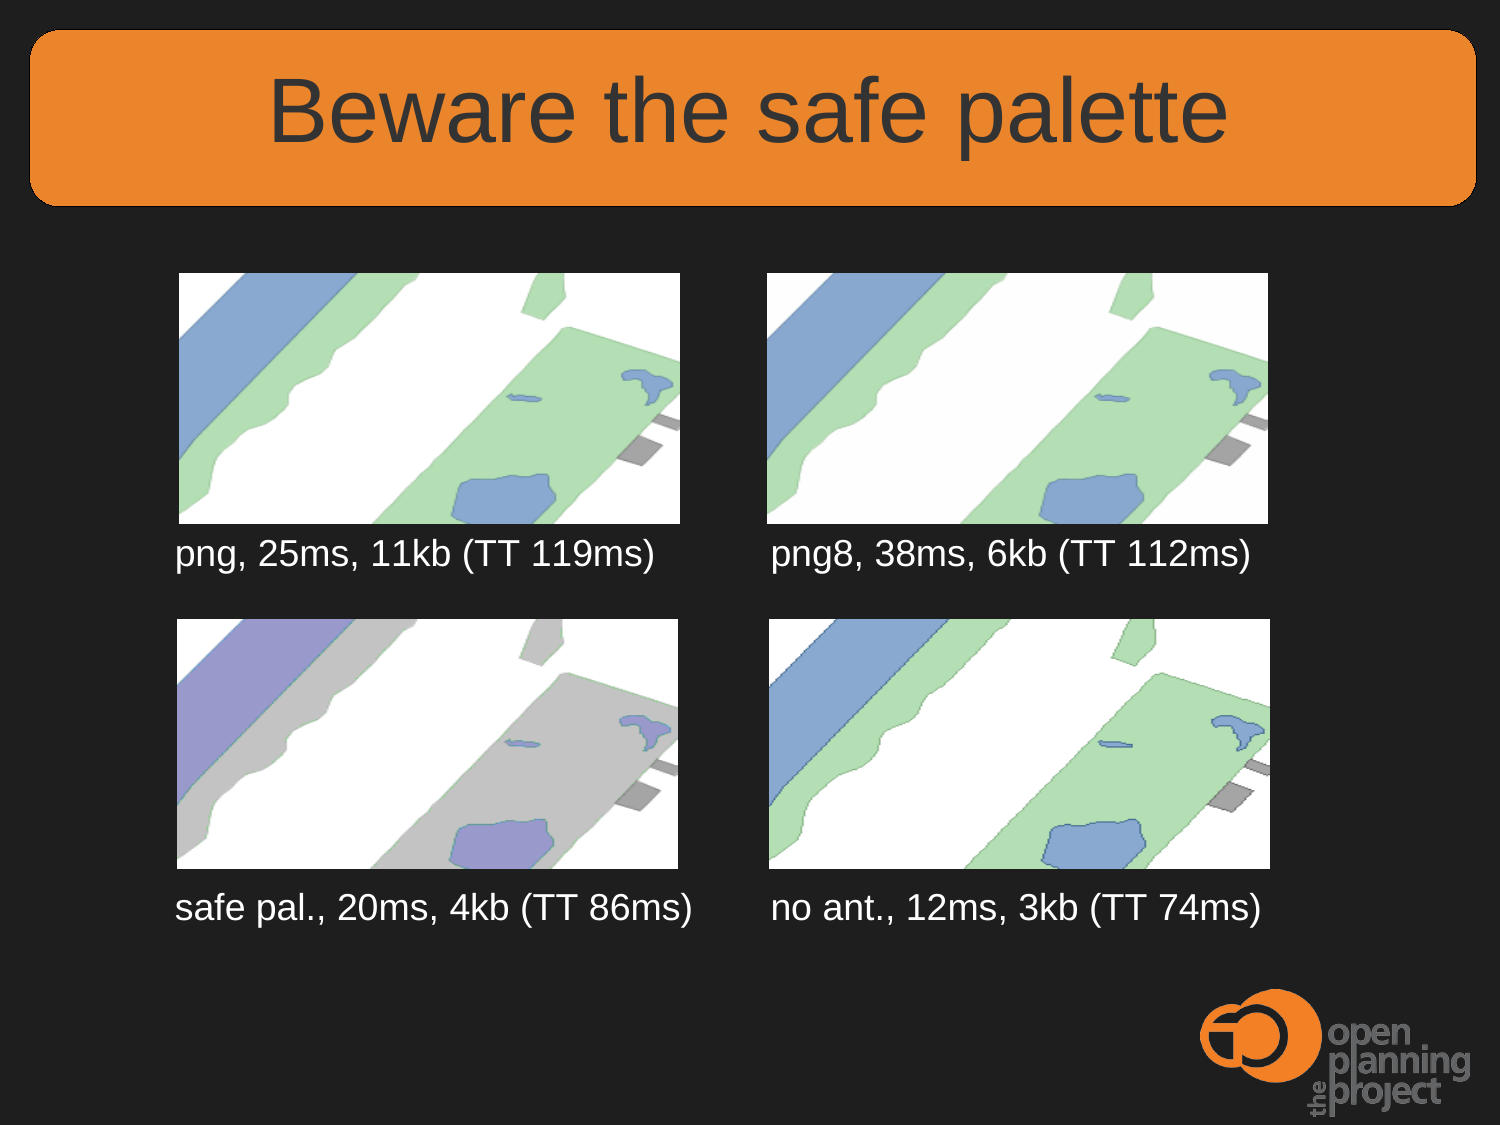

# Beware the safe palette
png, 25ms, 11kb (TT 119ms)
png8, 38ms, 6kb (TT 112ms)
safe pal., 20ms, 4kb (TT 86ms)
no ant., 12ms, 3kb (TT 74ms)